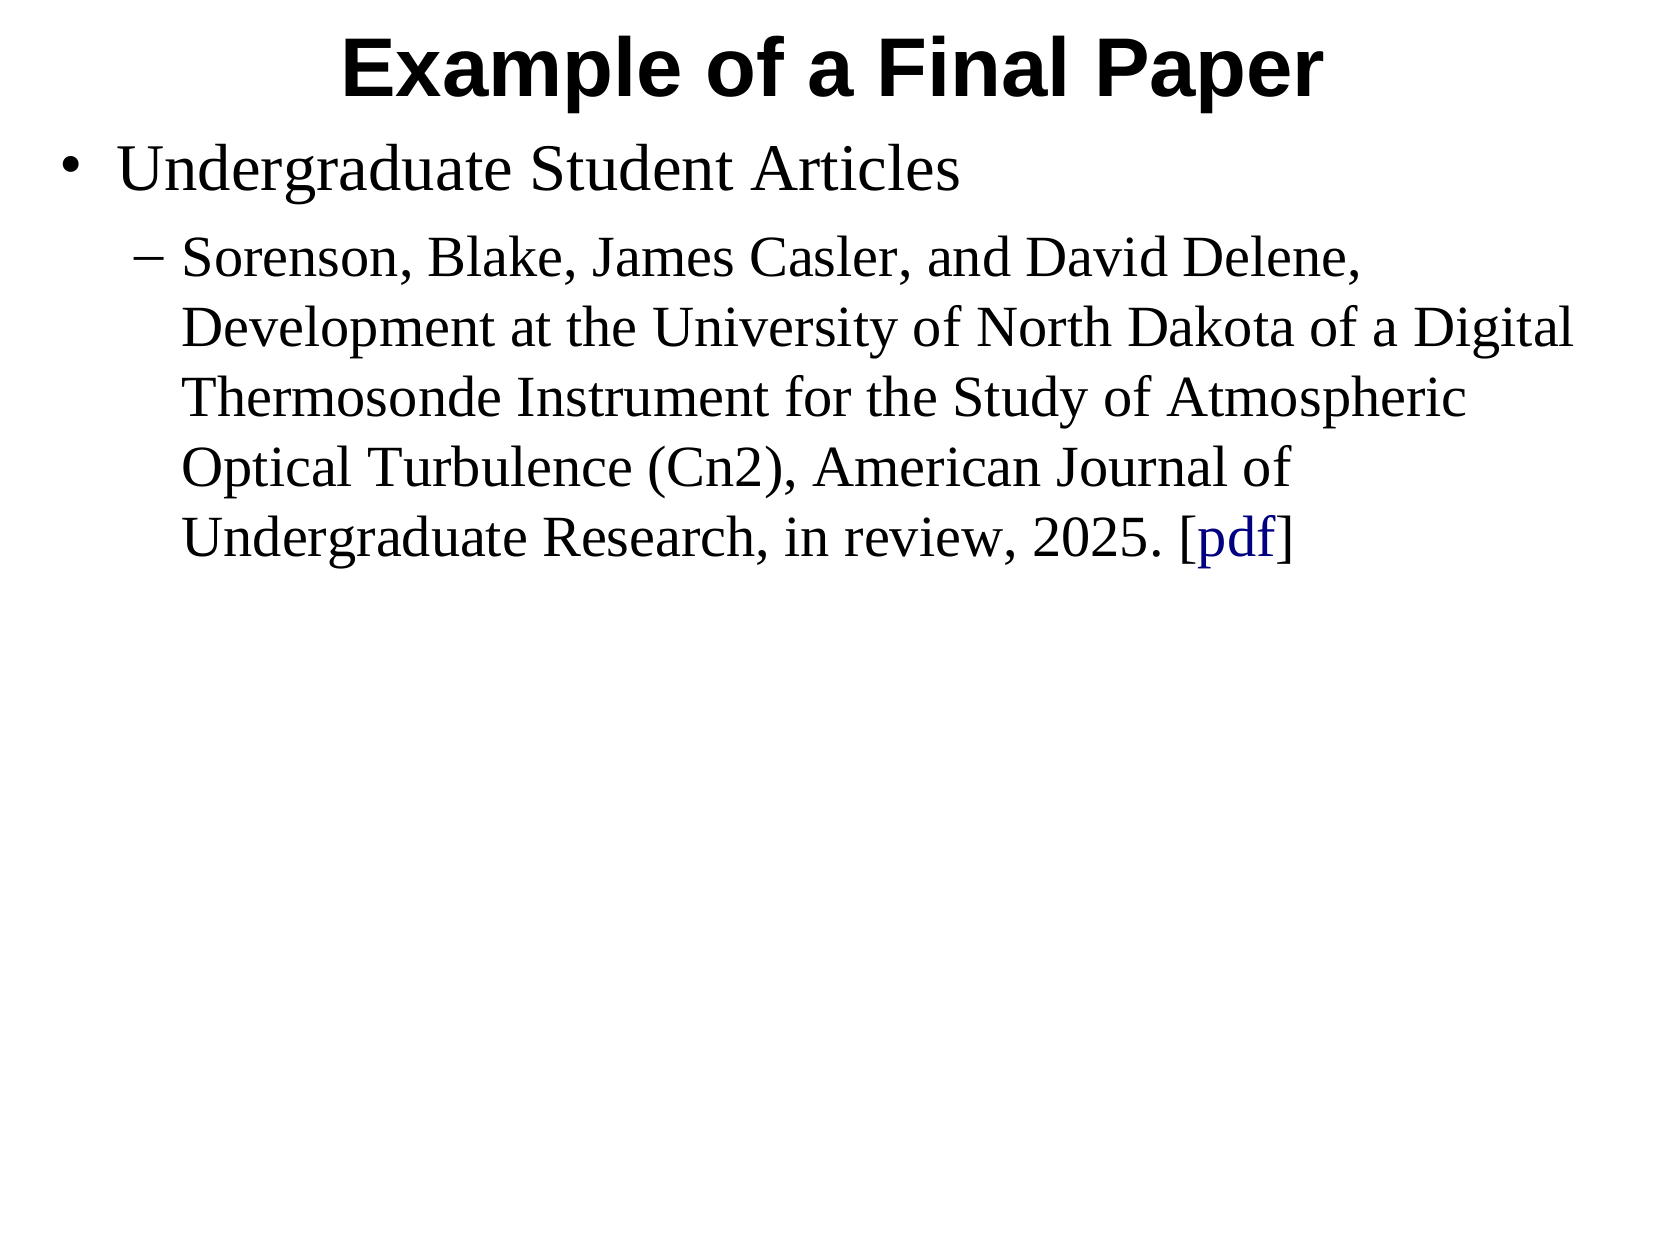

# Example of a Final Paper
Undergraduate Student Articles
Sorenson, Blake, James Casler, and David Delene, Development at the University of North Dakota of a Digital Thermosonde Instrument for the Study of Atmospheric Optical Turbulence (Cn2), American Journal of Undergraduate Research, in review, 2025. [pdf]